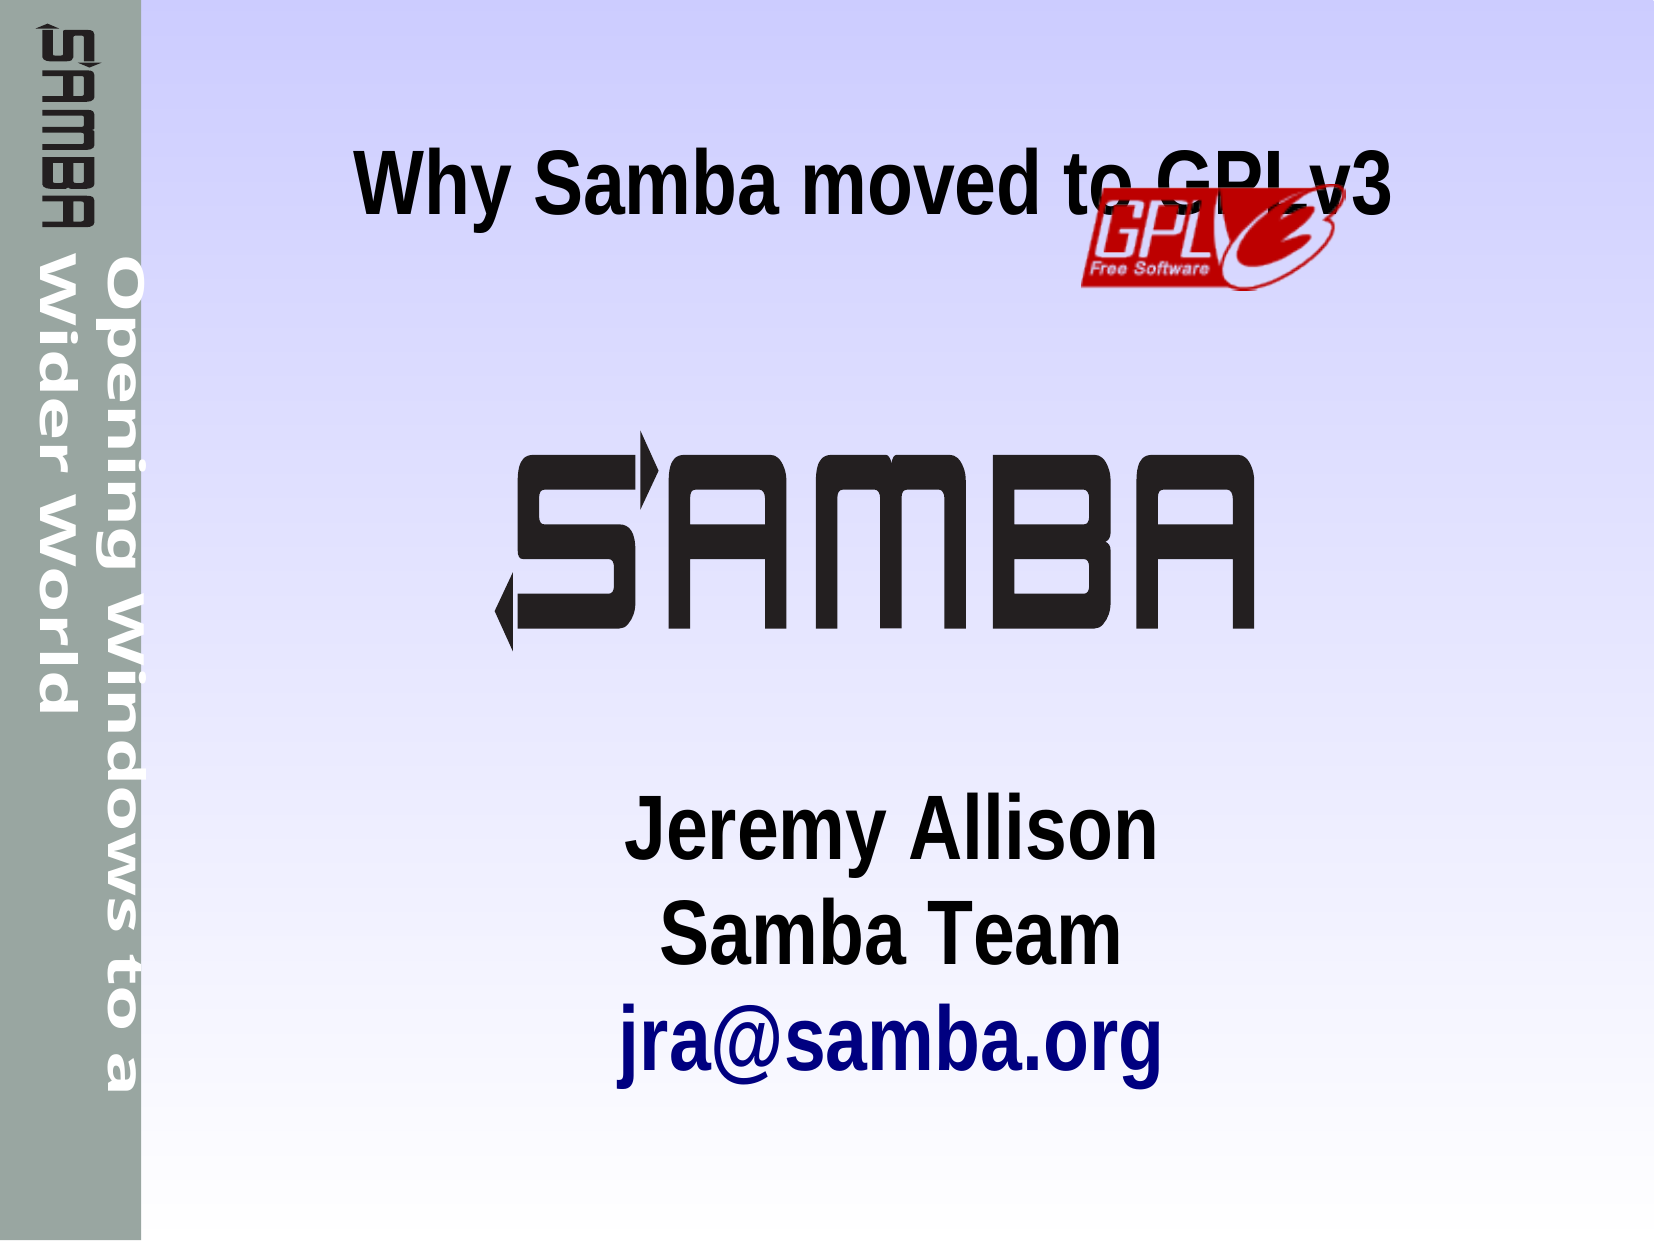

# Why Samba moved to GPLv3
Jeremy Allison
Samba Team
jra@samba.org